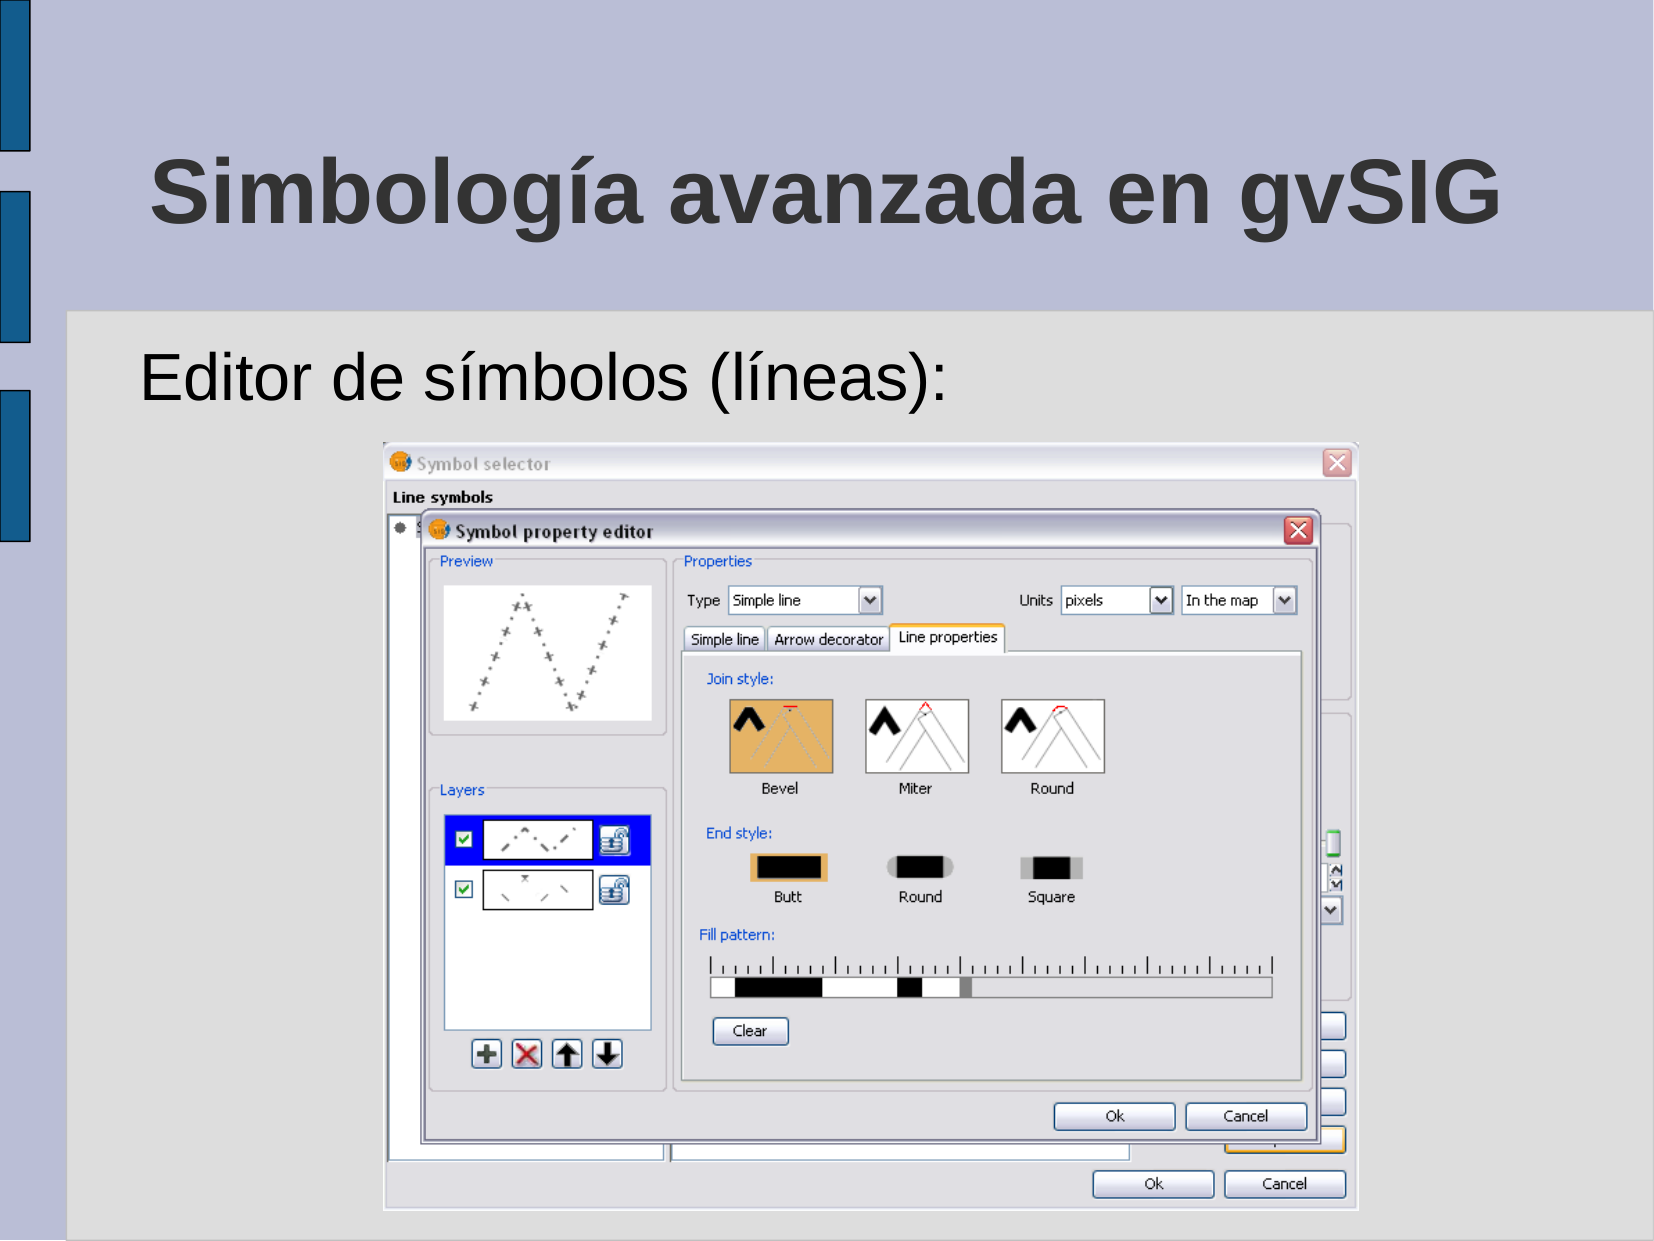

# Simbología avanzada en gvSIG
Editor de símbolos (líneas):